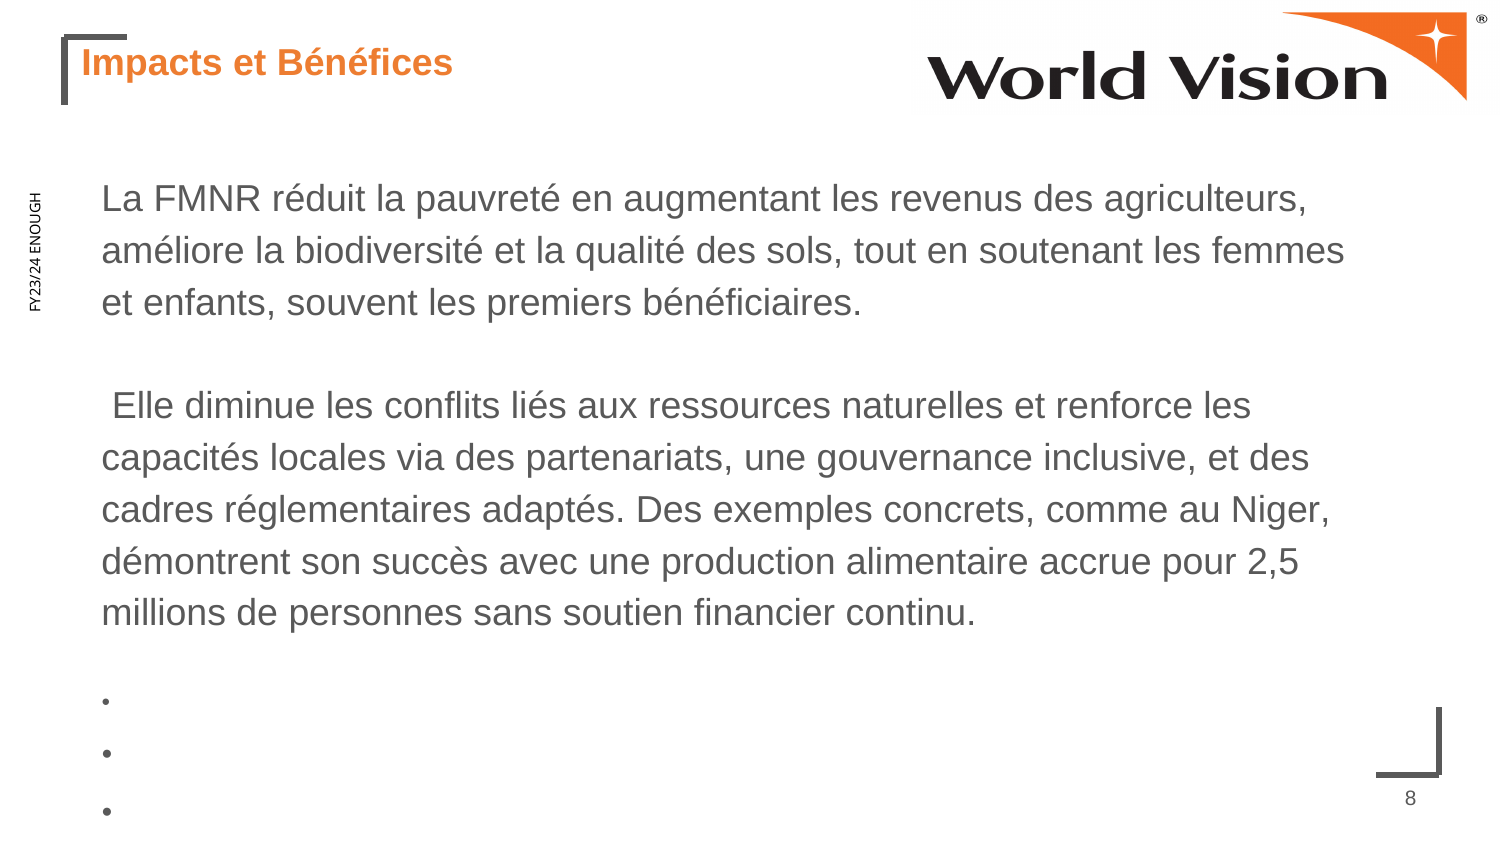

# Impacts et Bénéfices
La FMNR réduit la pauvreté en augmentant les revenus des agriculteurs, améliore la biodiversité et la qualité des sols, tout en soutenant les femmes et enfants, souvent les premiers bénéficiaires.
 Elle diminue les conflits liés aux ressources naturelles et renforce les capacités locales via des partenariats, une gouvernance inclusive, et des cadres réglementaires adaptés. Des exemples concrets, comme au Niger, démontrent son succès avec une production alimentaire accrue pour 2,5 millions de personnes sans soutien financier continu.
FY23/24 ENOUGH